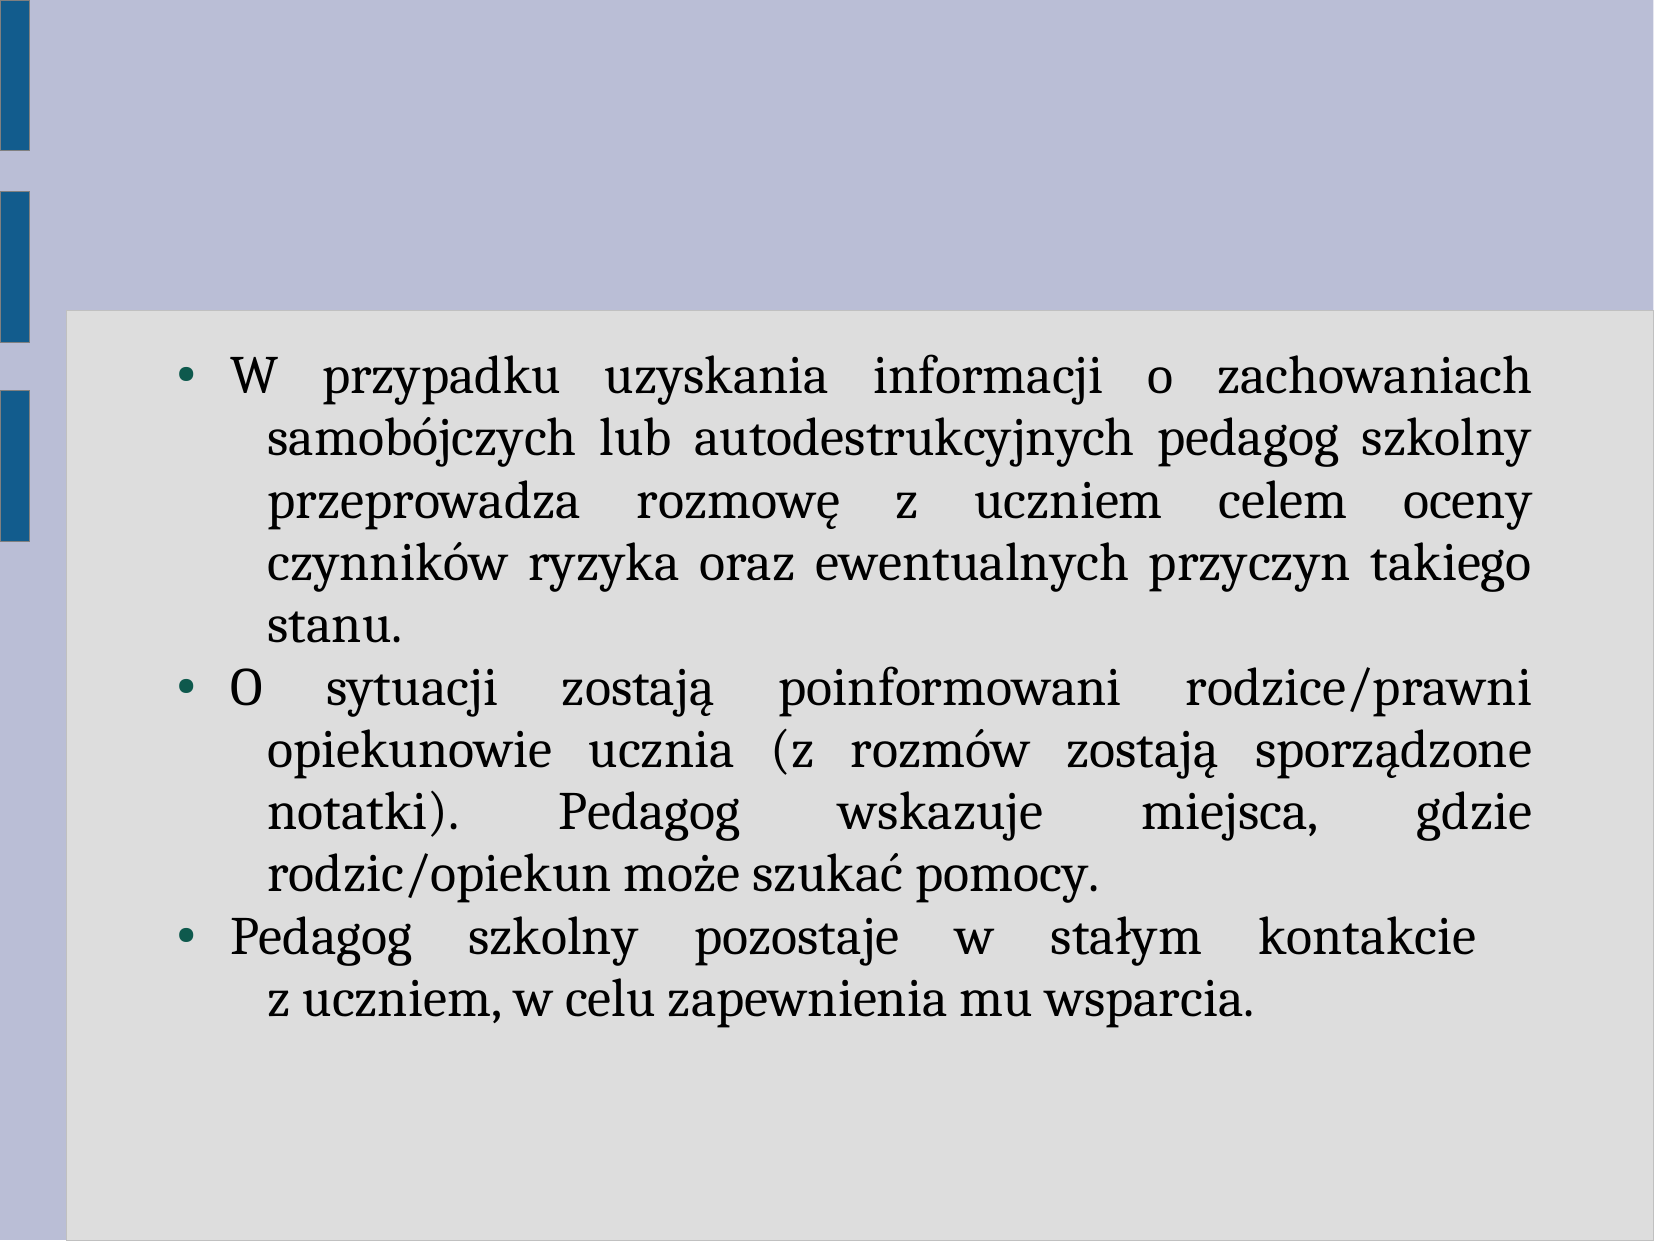

#
W przypadku uzyskania informacji o zachowaniach samobójczych lub autodestrukcyjnych pedagog szkolny przeprowadza rozmowę z uczniem celem oceny czynników ryzyka oraz ewentualnych przyczyn takiego stanu.
O sytuacji zostają poinformowani rodzice/prawni opiekunowie ucznia (z rozmów zostają sporządzone notatki). Pedagog wskazuje miejsca, gdzie rodzic/opiekun może szukać pomocy.
Pedagog szkolny pozostaje w stałym kontakcie
z uczniem, w celu zapewnienia mu wsparcia.